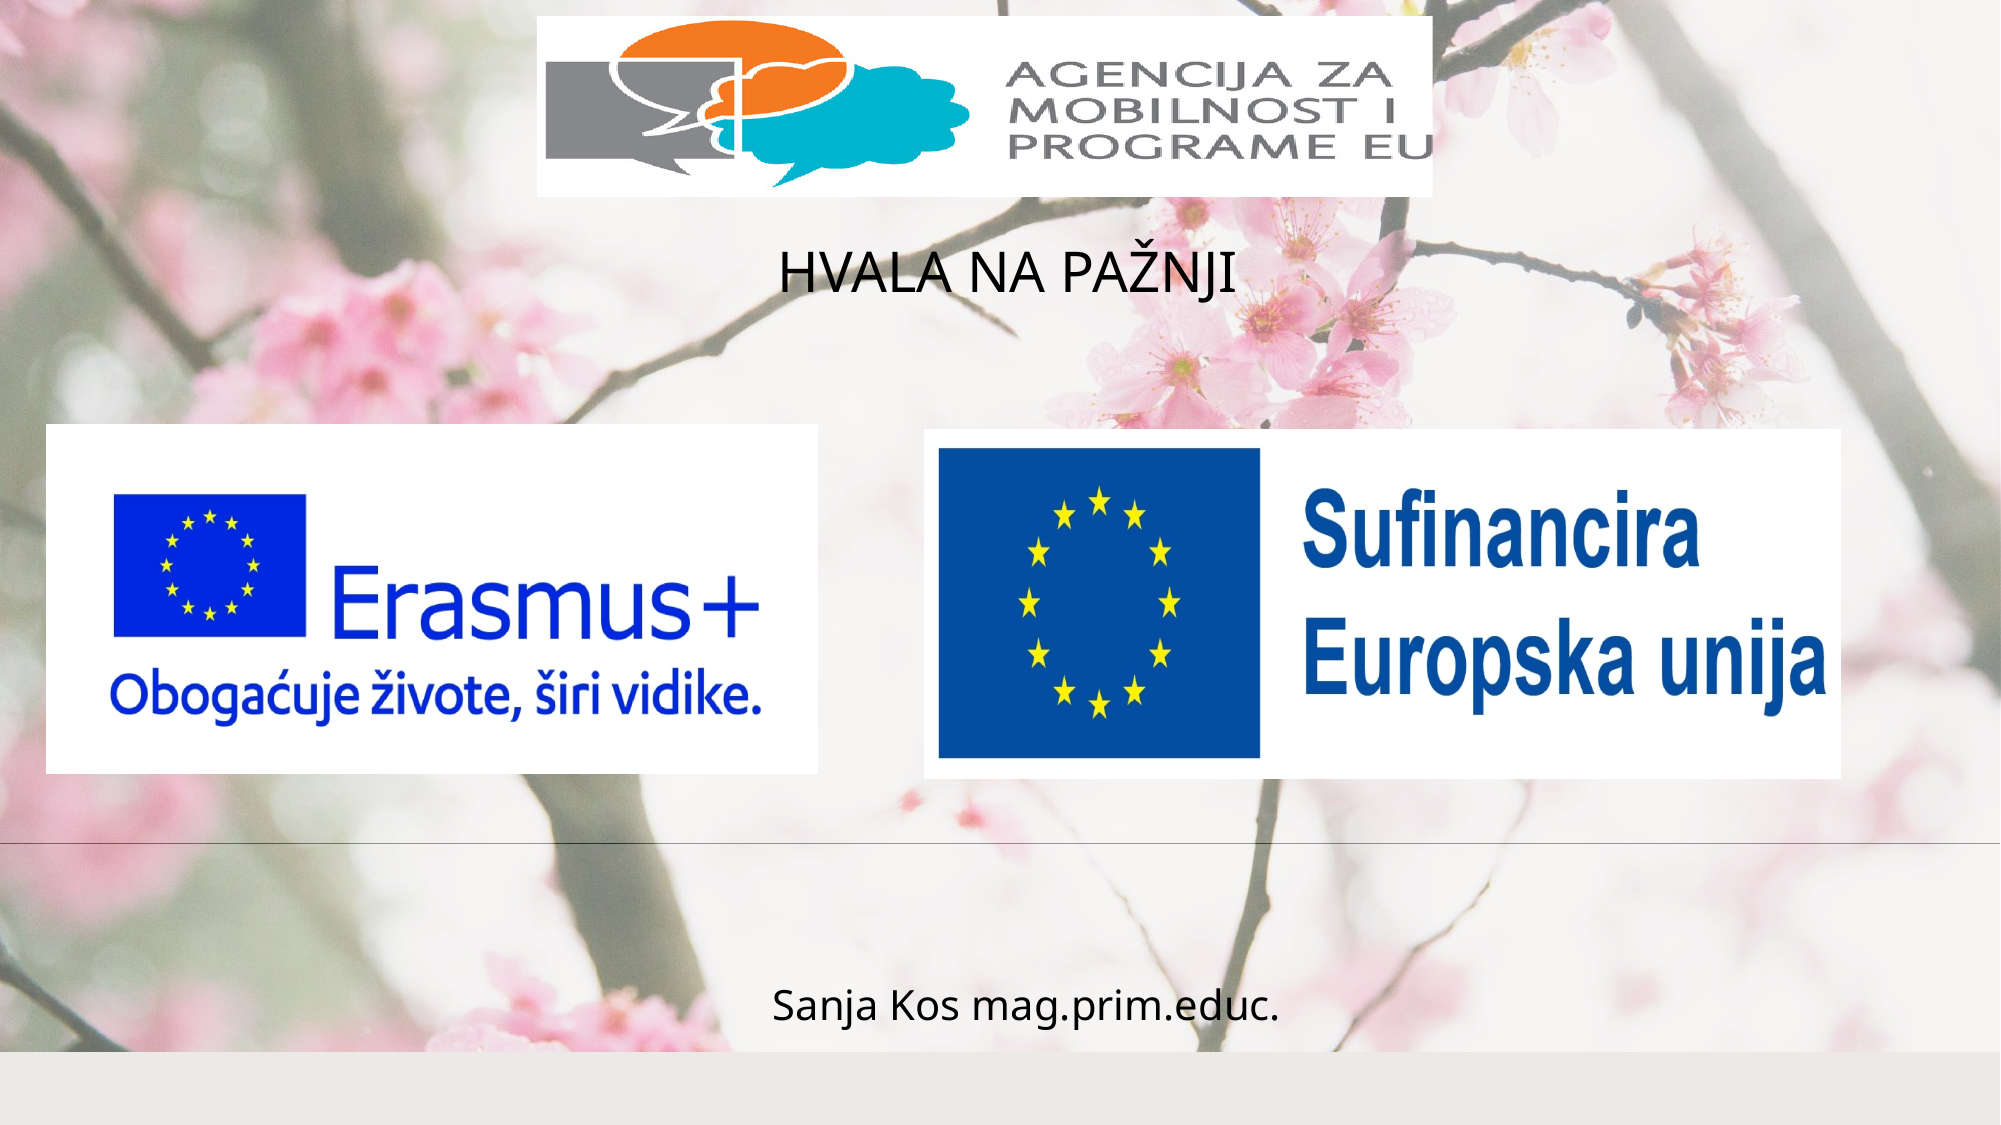

# HVALA NA PAŽNJI
Sanja Kos mag.prim.educ.